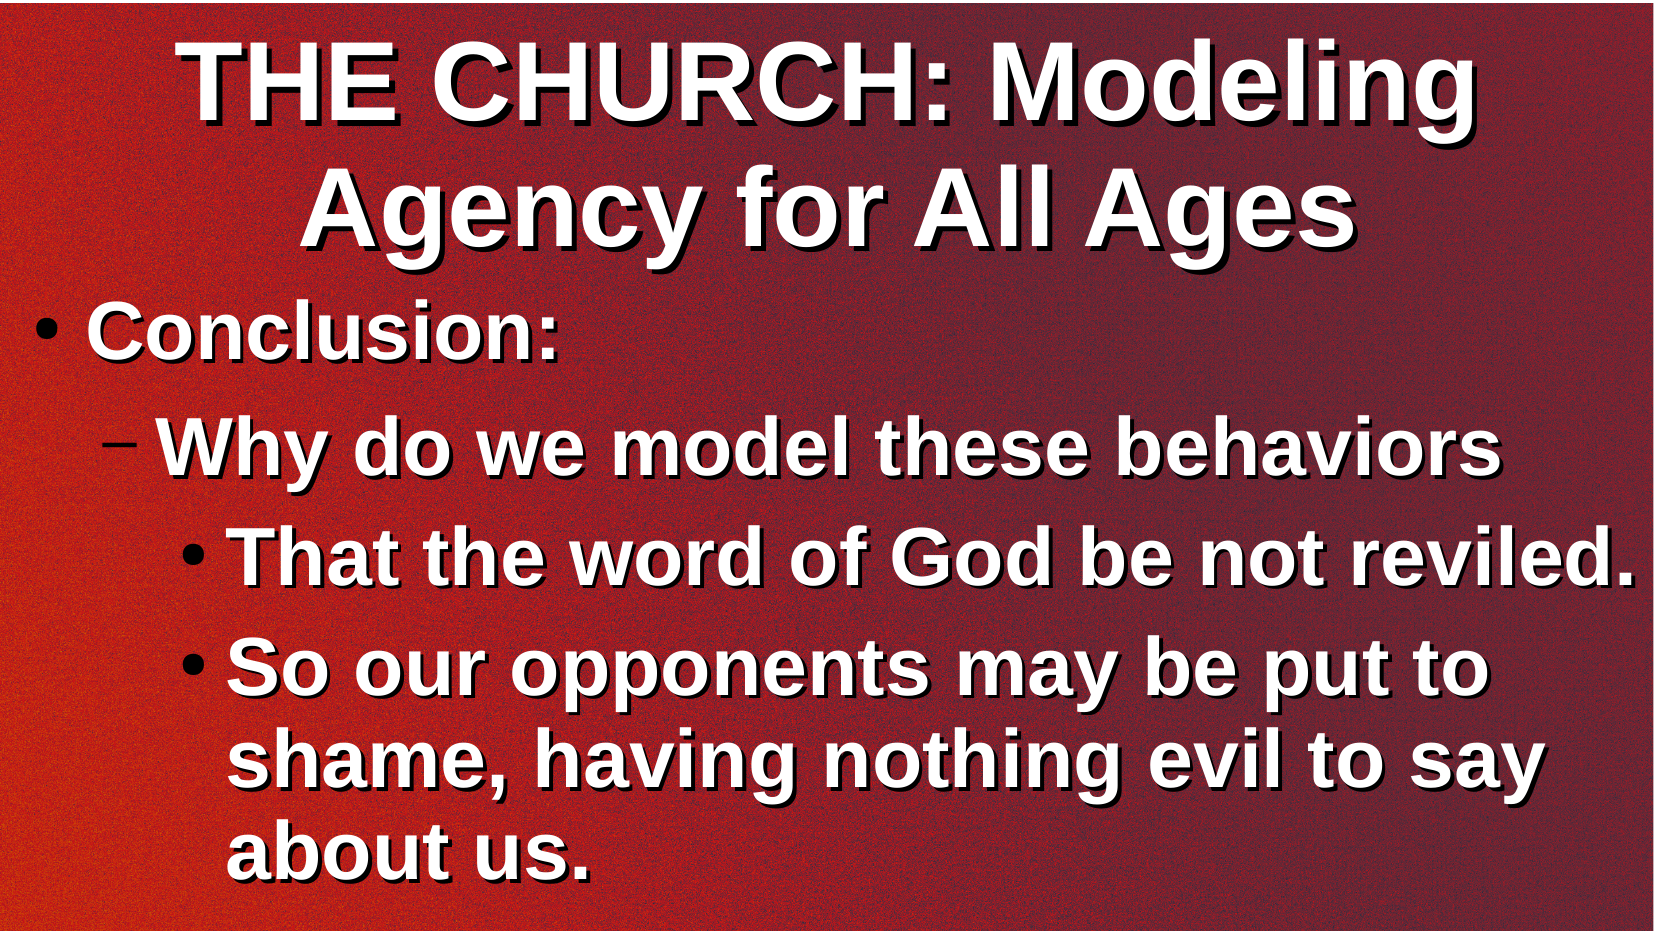

# THE CHURCH: Modeling Agency for All Ages
Conclusion:
Why do we model these behaviors
That the word of God be not reviled.
So our opponents may be put to shame, having nothing evil to say about us.